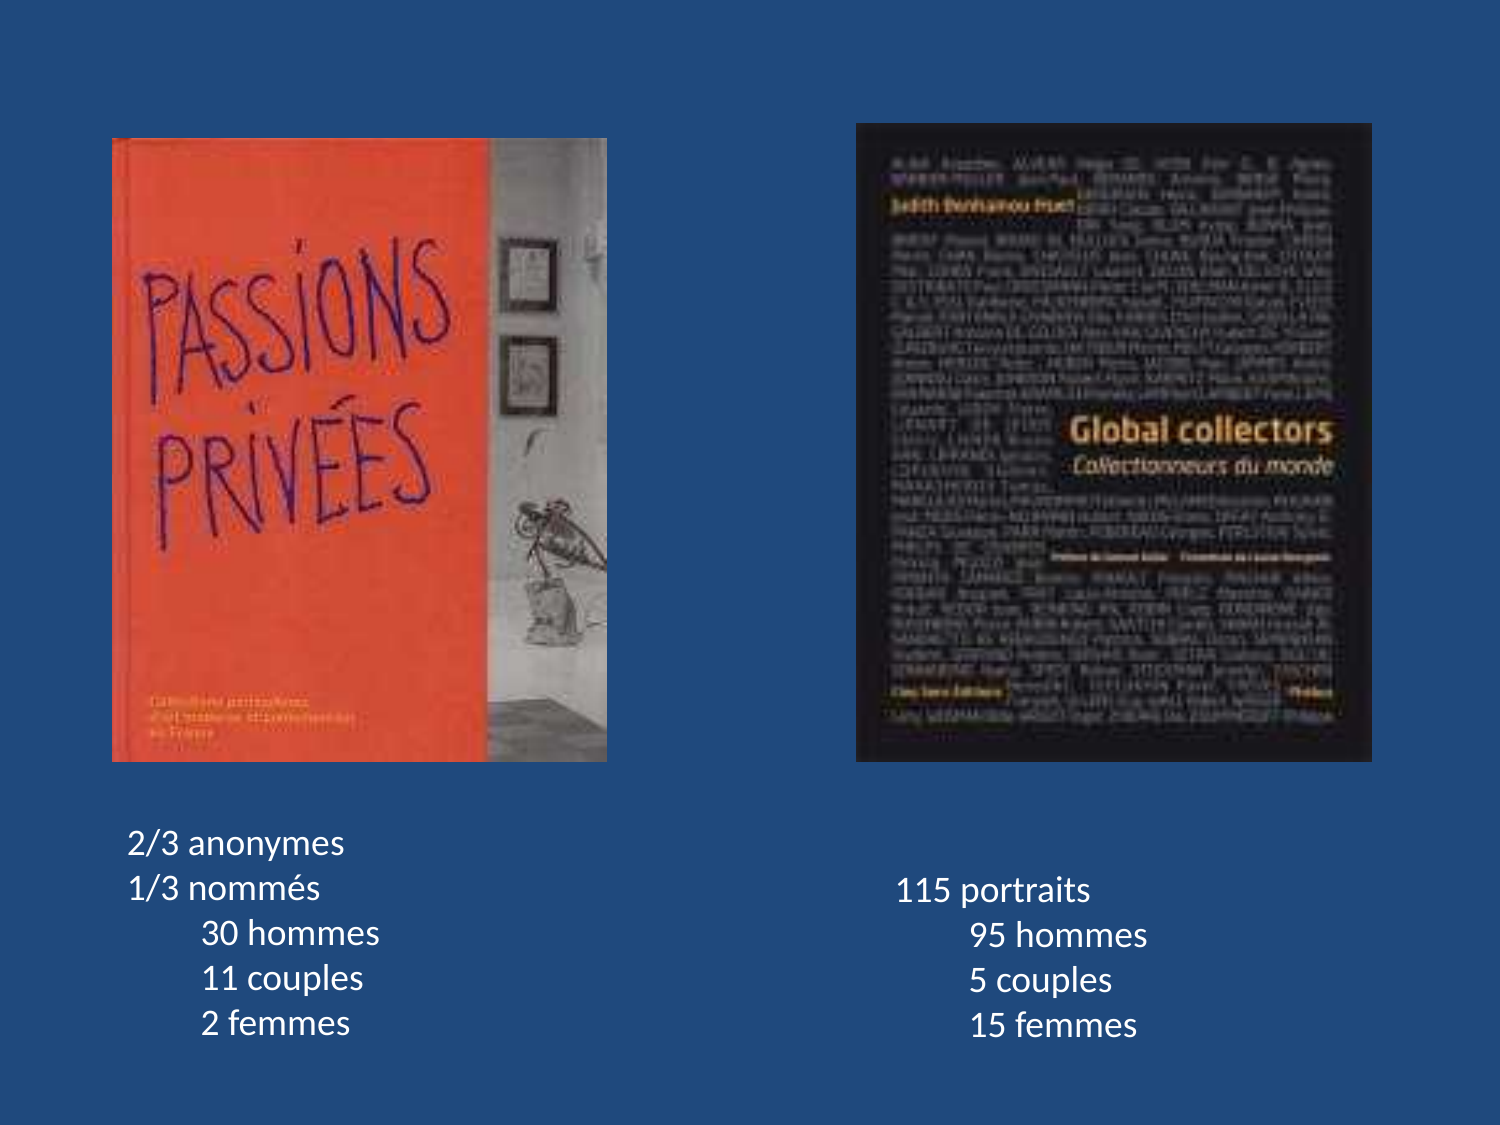

2/3 anonymes
1/3 nommés
	30 hommes
	11 couples
	2 femmes
115 portraits
	95 hommes
	5 couples
	15 femmes